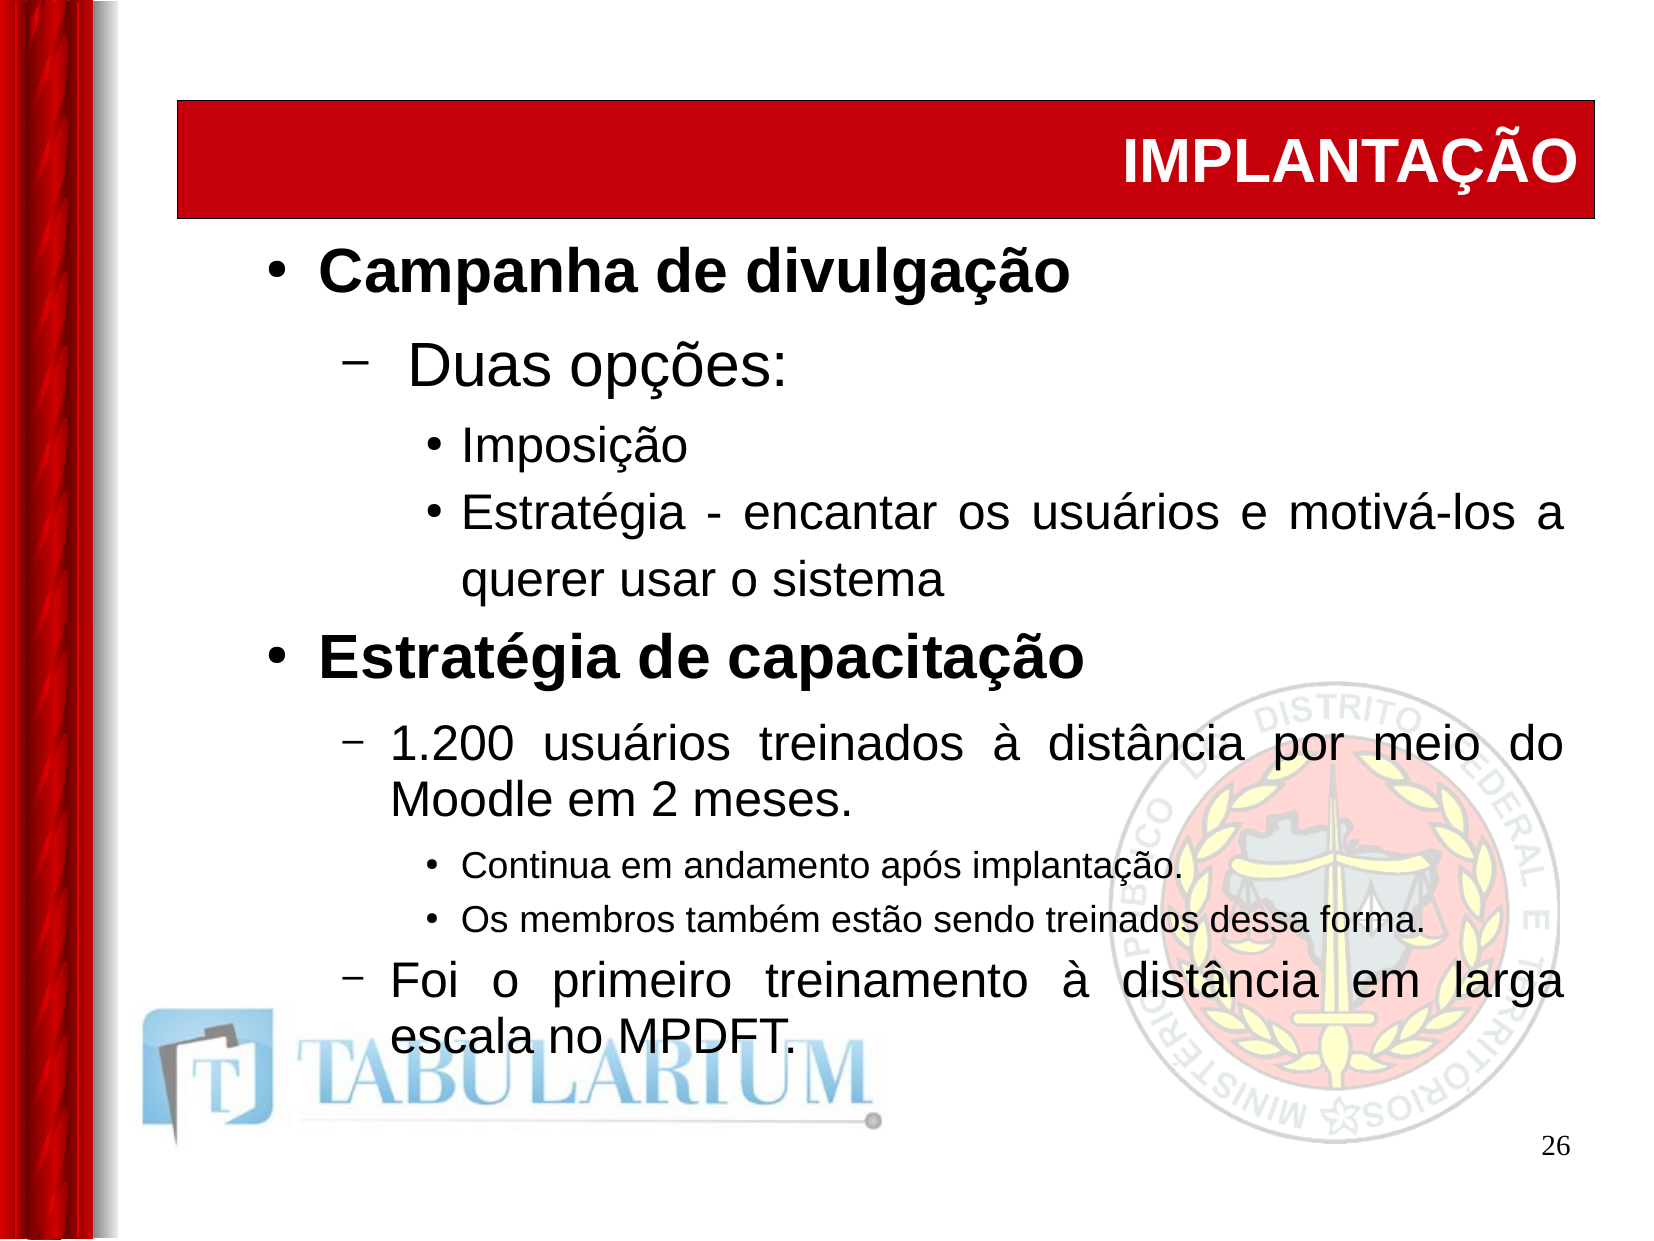

IMPLANTAÇÃO
# Campanha de divulgação
 Duas opções:
Imposição
Estratégia - encantar os usuários e motivá-los a querer usar o sistema
Estratégia de capacitação
1.200 usuários treinados à distância por meio do Moodle em 2 meses.
Continua em andamento após implantação.
Os membros também estão sendo treinados dessa forma.
Foi o primeiro treinamento à distância em larga escala no MPDFT.
26